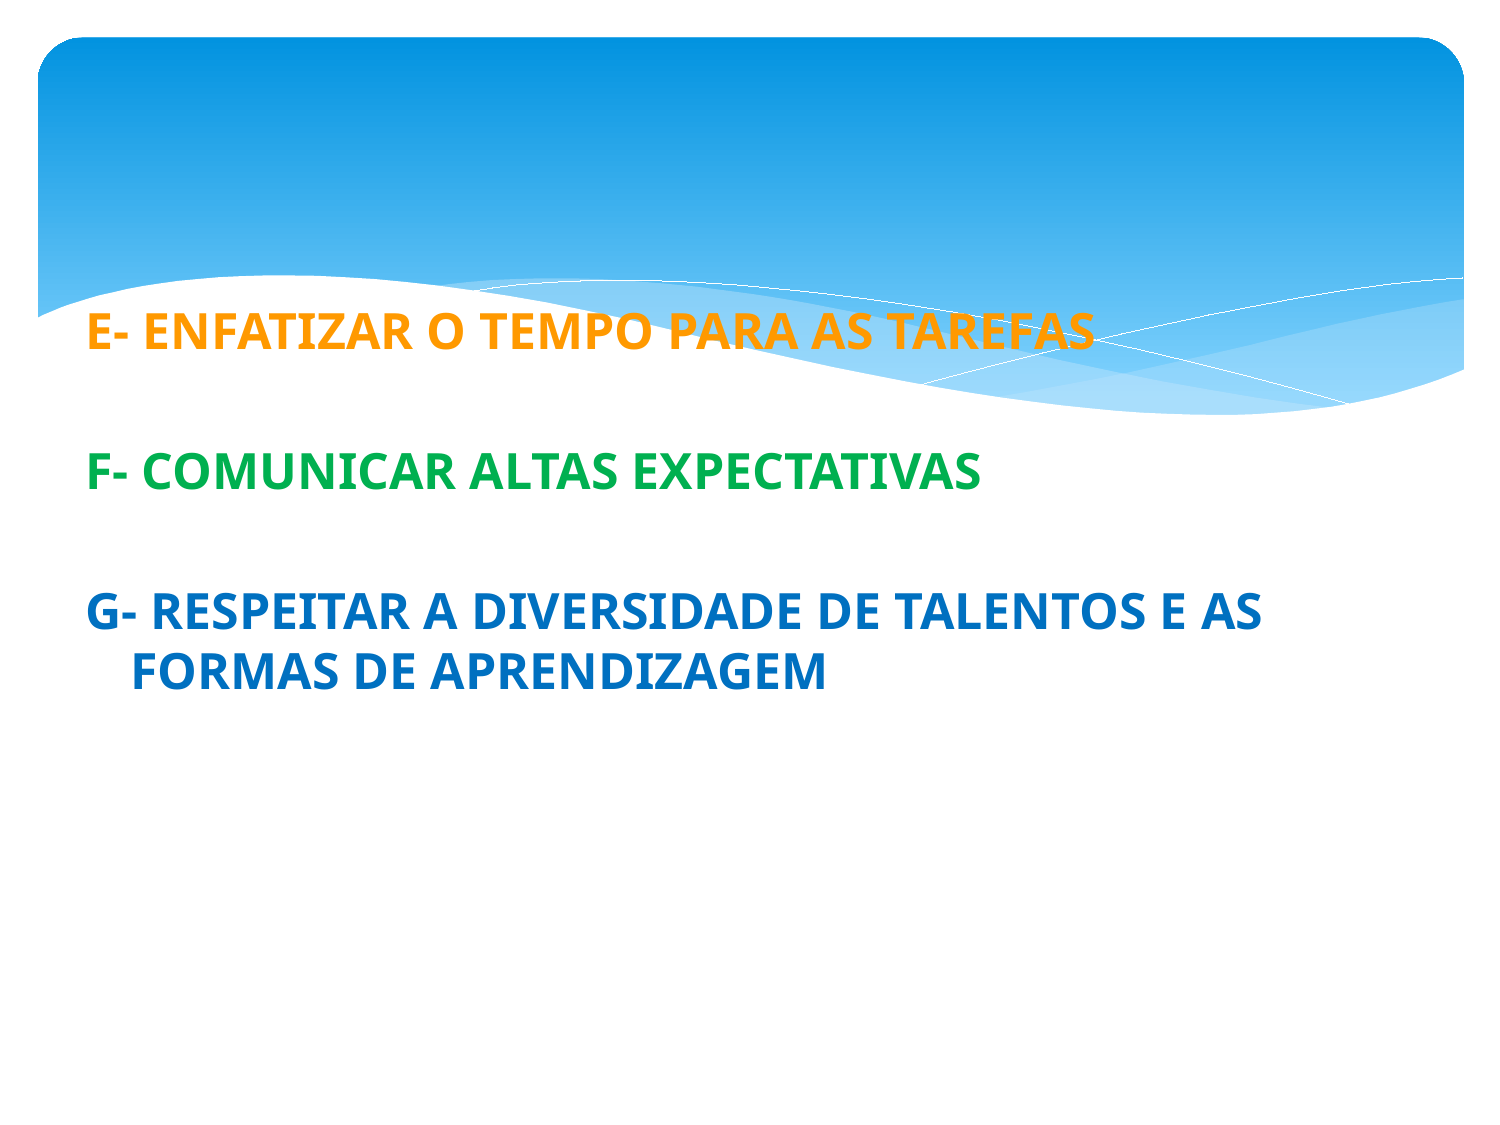

# E- ENFATIZAR O TEMPO PARA AS TAREFAS
F- COMUNICAR ALTAS EXPECTATIVAS
G- RESPEITAR A DIVERSIDADE DE TALENTOS E AS FORMAS DE APRENDIZAGEM